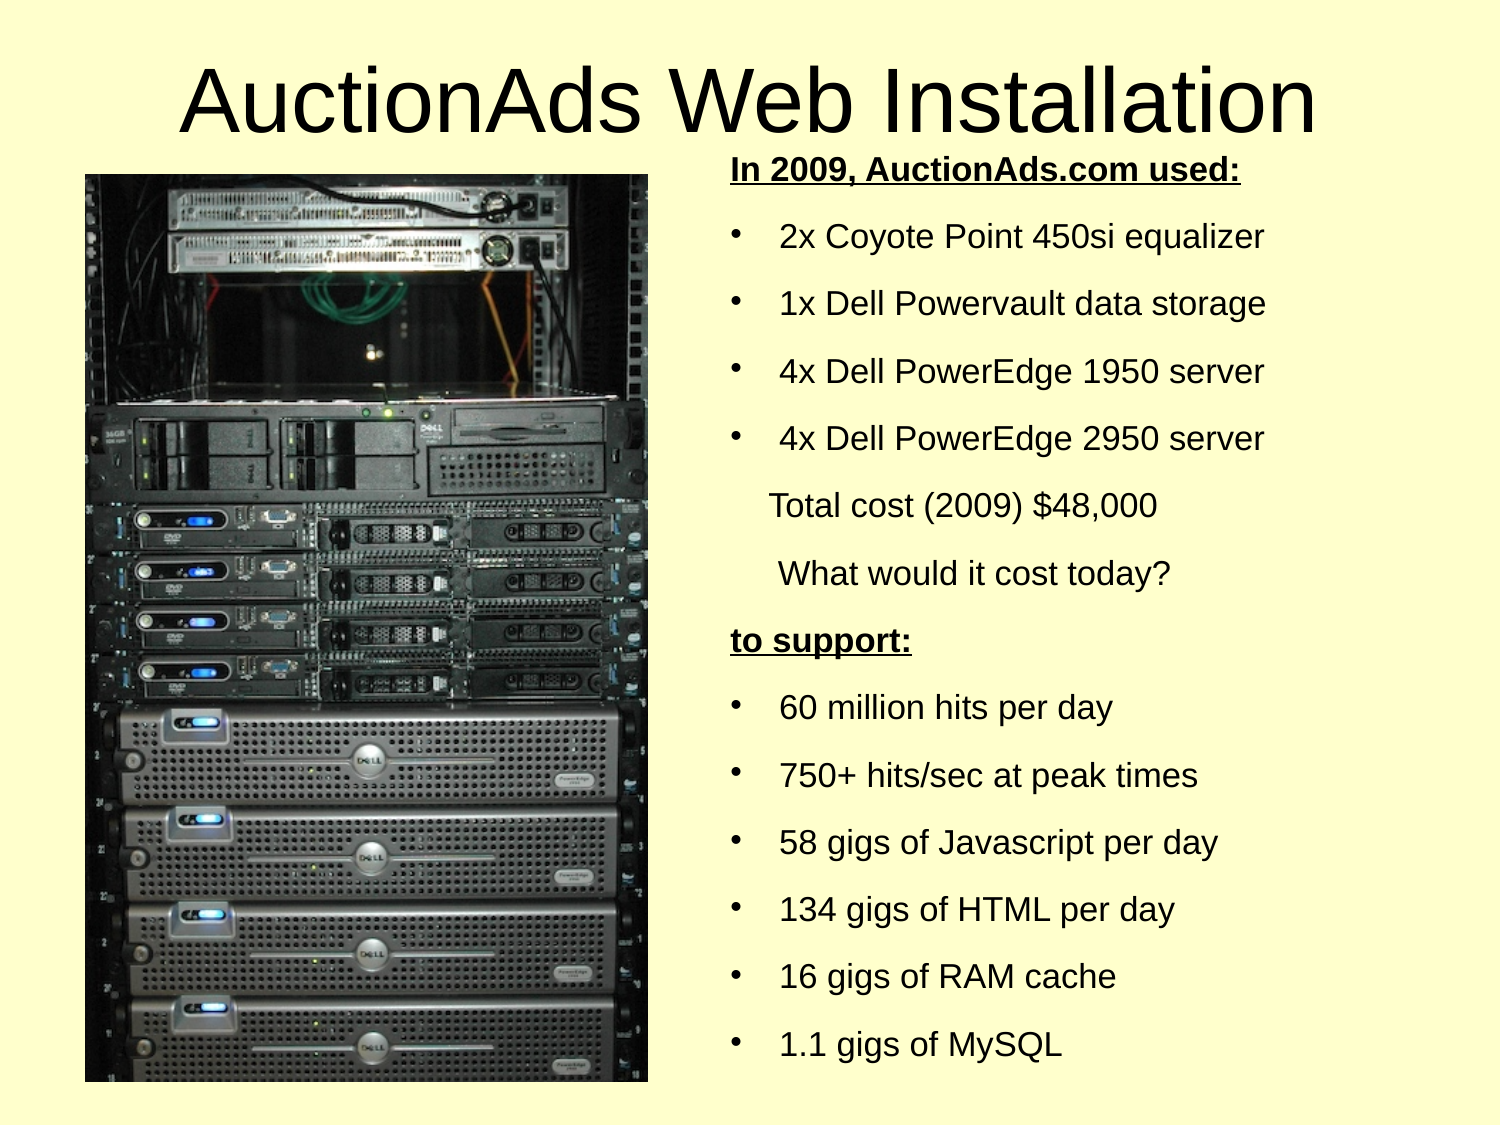

# AuctionAds Web Installation
In 2009, AuctionAds.com used:
2x Coyote Point 450si equalizer
1x Dell Powervault data storage
4x Dell PowerEdge 1950 server
4x Dell PowerEdge 2950 server
 Total cost (2009) $48,000
 What would it cost today?
to support:
60 million hits per day
750+ hits/sec at peak times
58 gigs of Javascript per day
134 gigs of HTML per day
16 gigs of RAM cache
1.1 gigs of MySQL